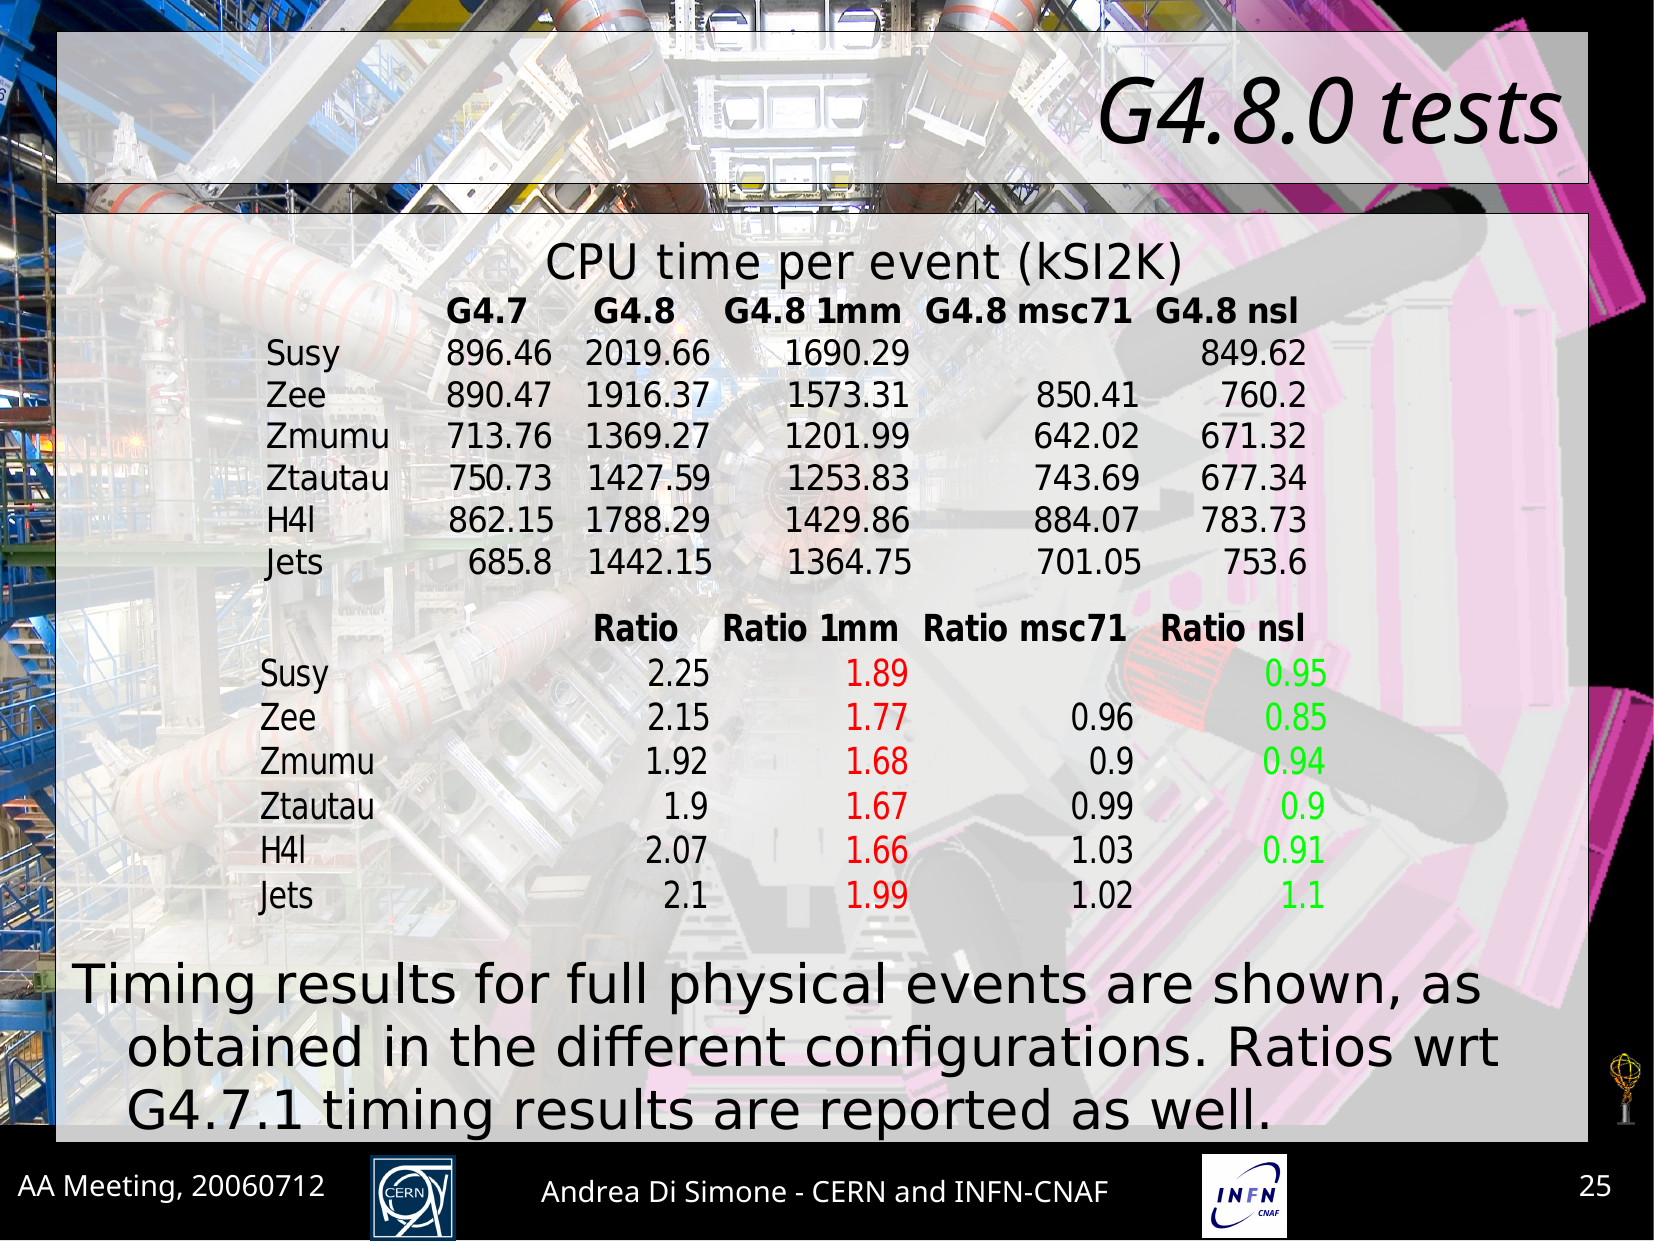

# G4.8.0 tests
Timing results for full physical events are shown, as obtained in the different configurations. Ratios wrt G4.7.1 timing results are reported as well.
AA Meeting, 20060712
25
Andrea Di Simone - CERN and INFN-CNAF